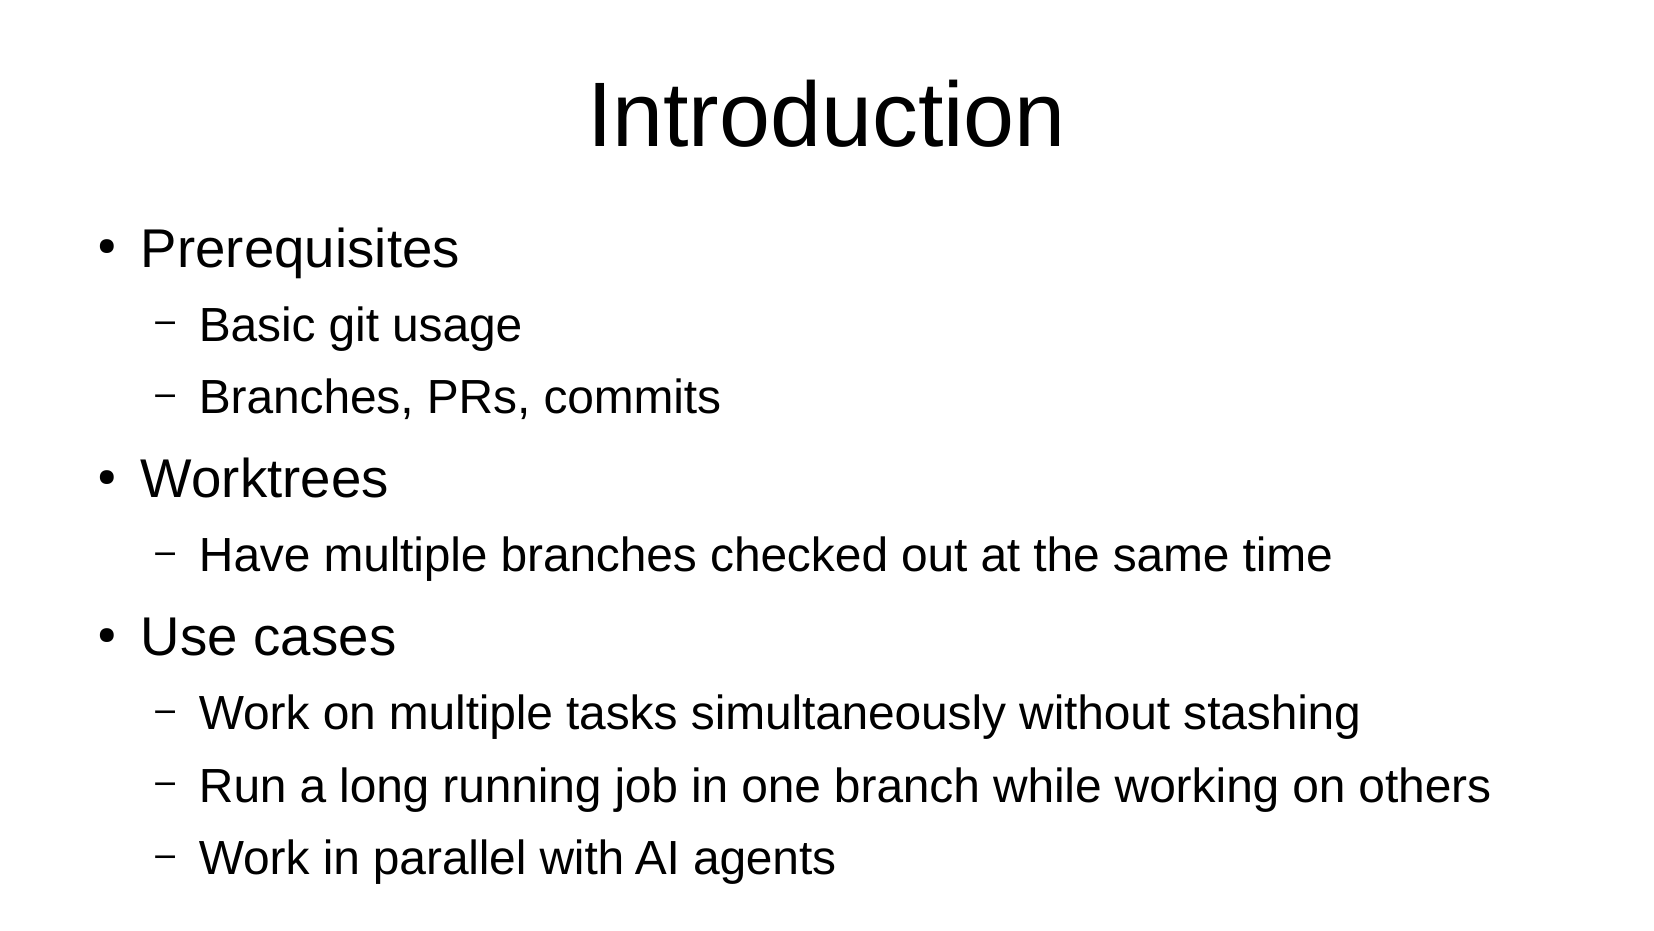

# Introduction
Prerequisites
Basic git usage
Branches, PRs, commits
Worktrees
Have multiple branches checked out at the same time
Use cases
Work on multiple tasks simultaneously without stashing
Run a long running job in one branch while working on others
Work in parallel with AI agents